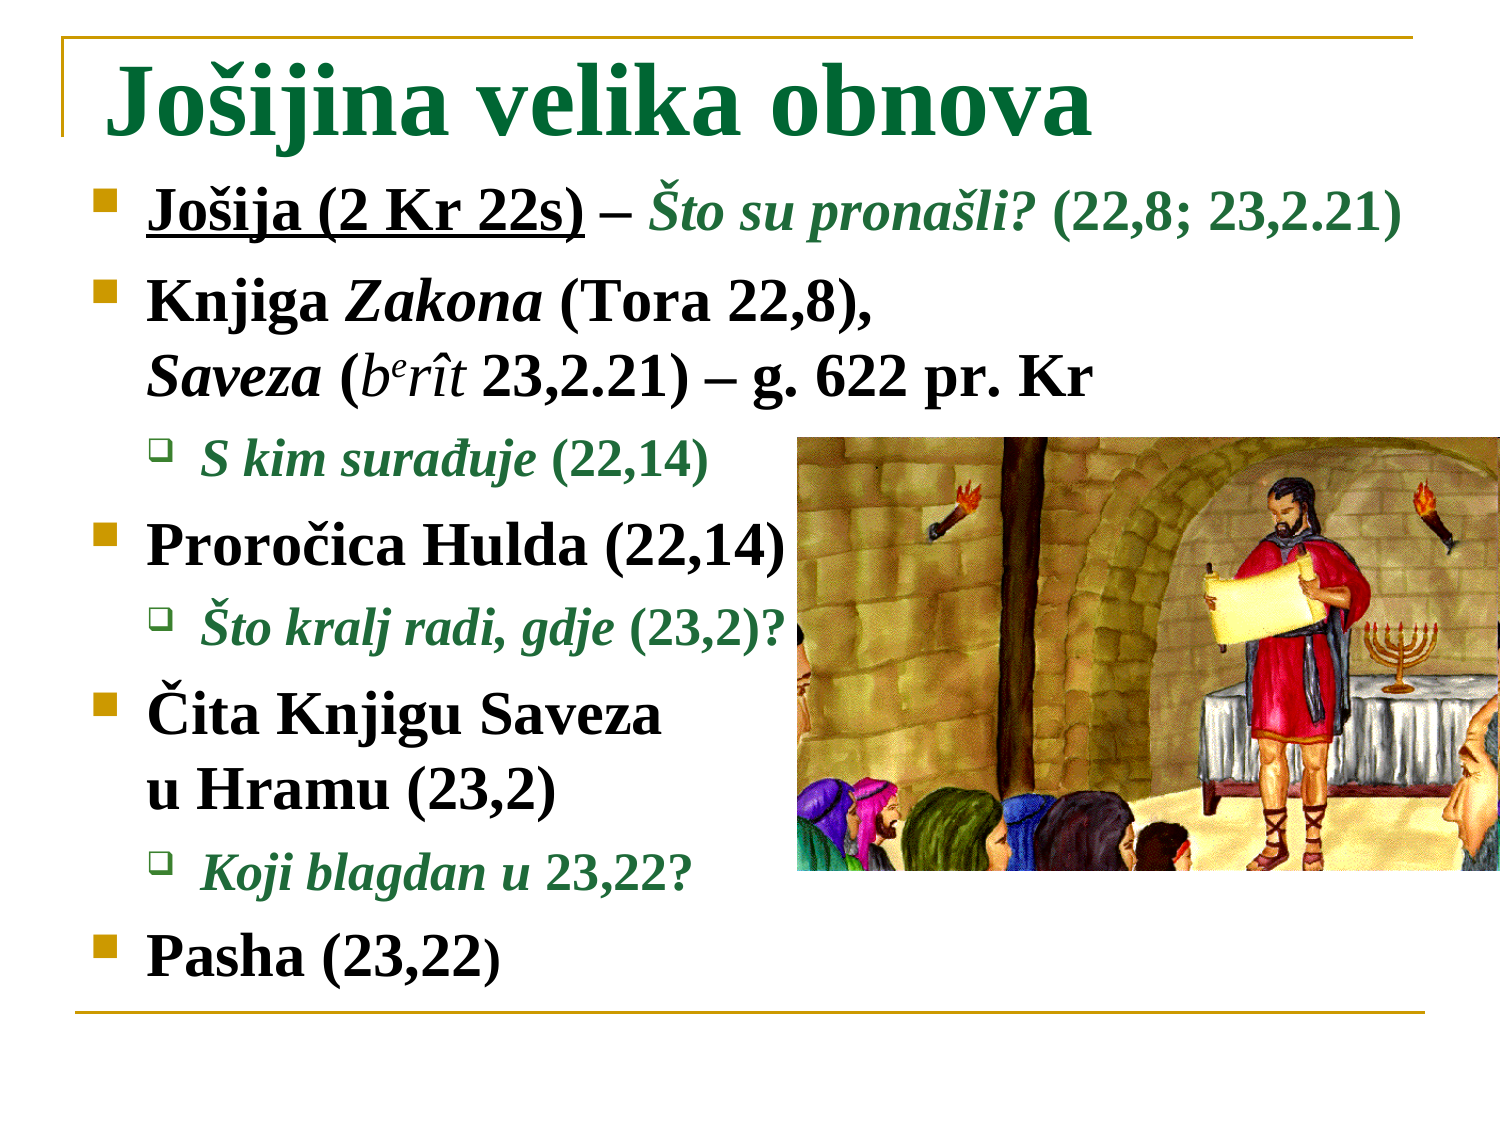

# Jošijina velika obnova
Jošija (2 Kr 22s) – Što su pronašli? (22,8; 23,2.21)
Knjiga Zakona (Tora 22,8),
Saveza (berît 23,2.21) – g. 622 pr. Kr
S kim surađuje (22,14)
Proročica Hulda (22,14)
Što kralj radi, gdje (23,2)?
Čita Knjigu Saveza
u Hramu (23,2)
Koji blagdan u 23,22?
Pasha (23,22)